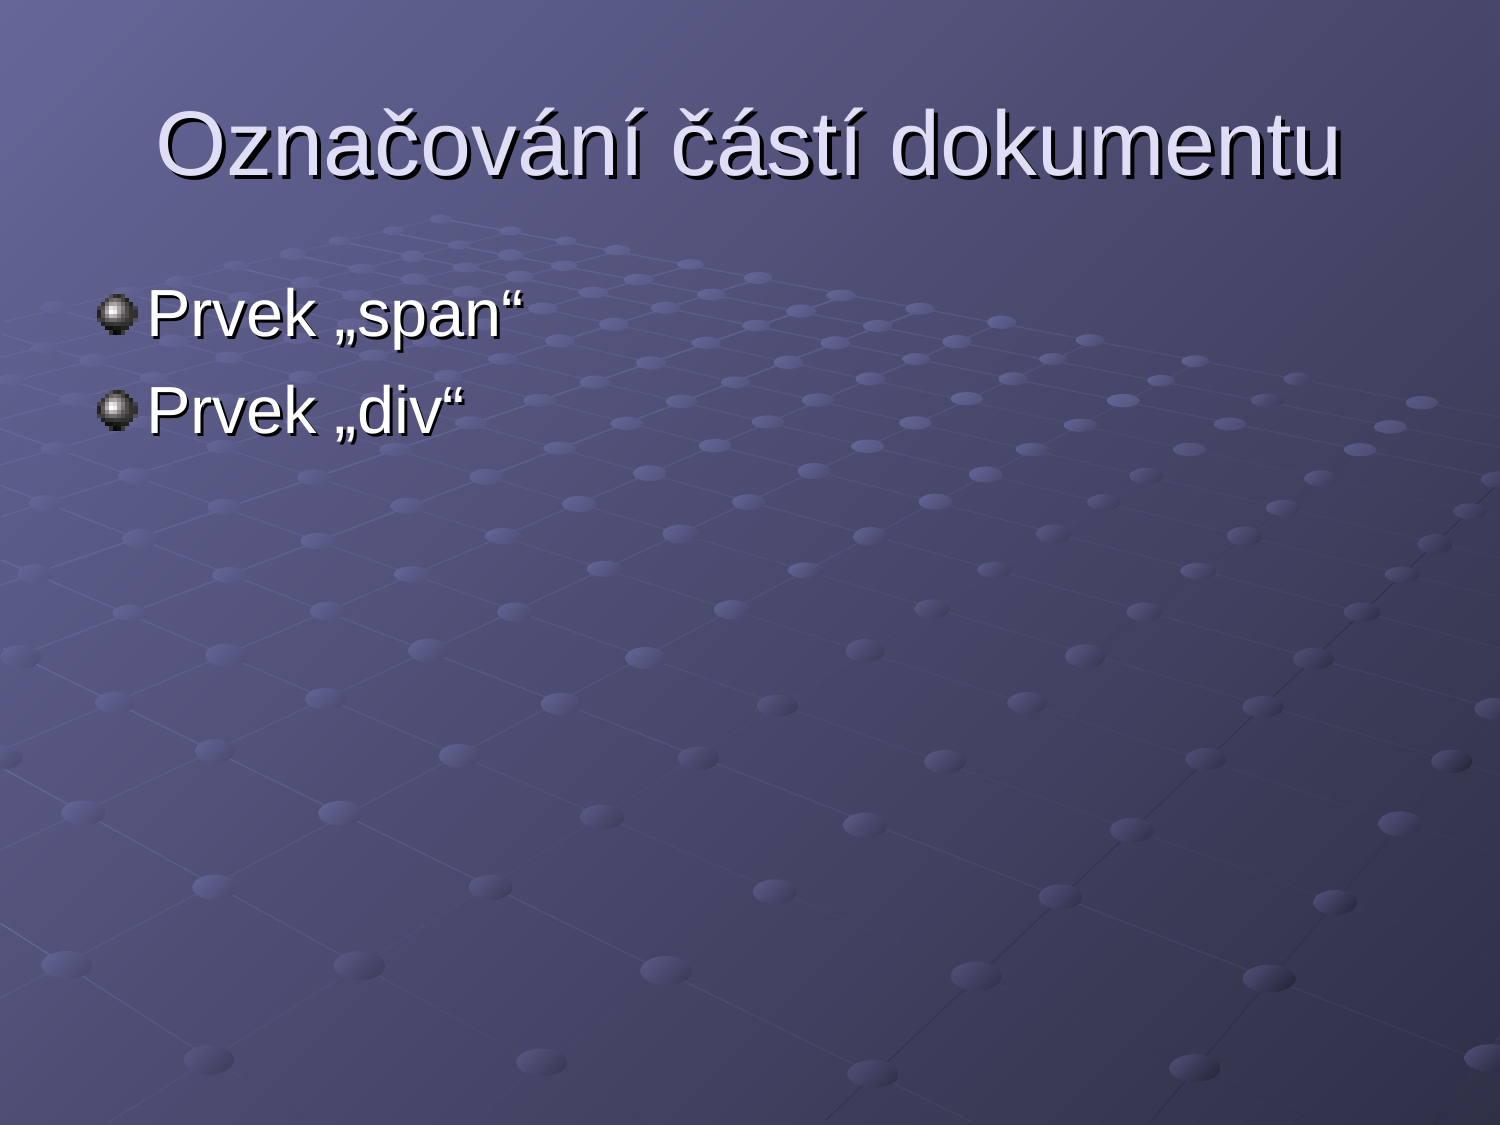

# Označování částí dokumentu
Prvek „span“
Prvek „div“